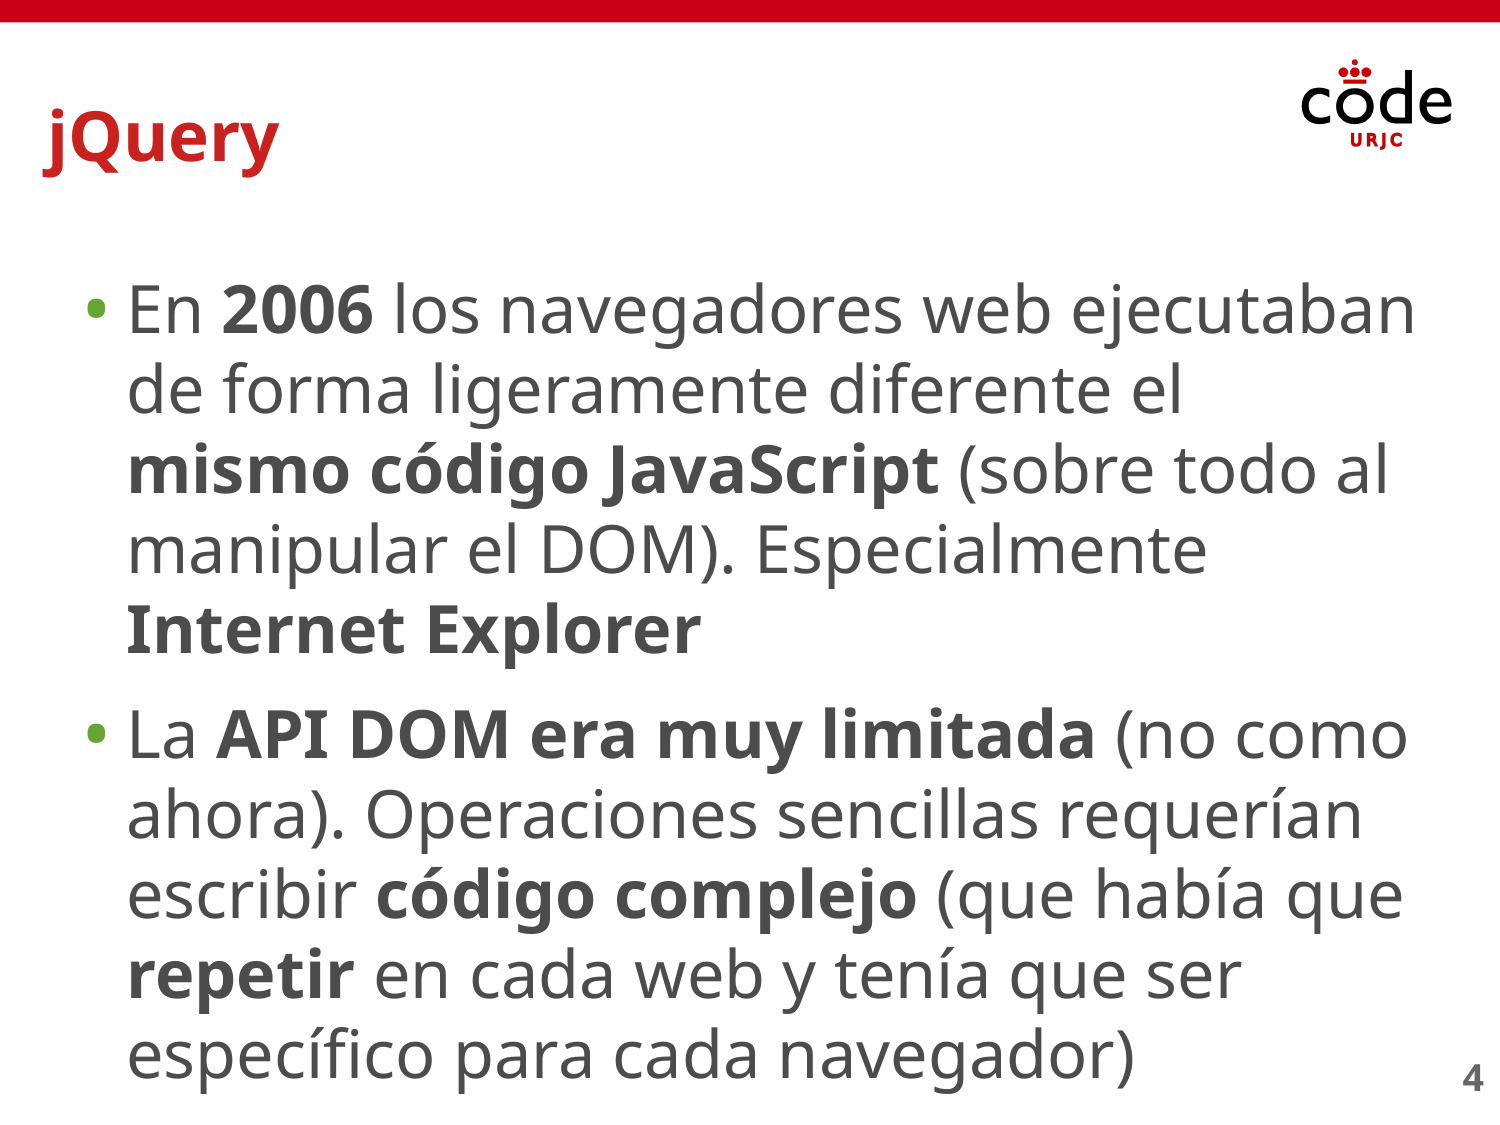

# jQuery
En 2006 los navegadores web ejecutaban de forma ligeramente diferente el mismo código JavaScript (sobre todo al manipular el DOM). Especialmente Internet Explorer
La API DOM era muy limitada (no como ahora). Operaciones sencillas requerían escribir código complejo (que había que repetir en cada web y tenía que ser específico para cada navegador)